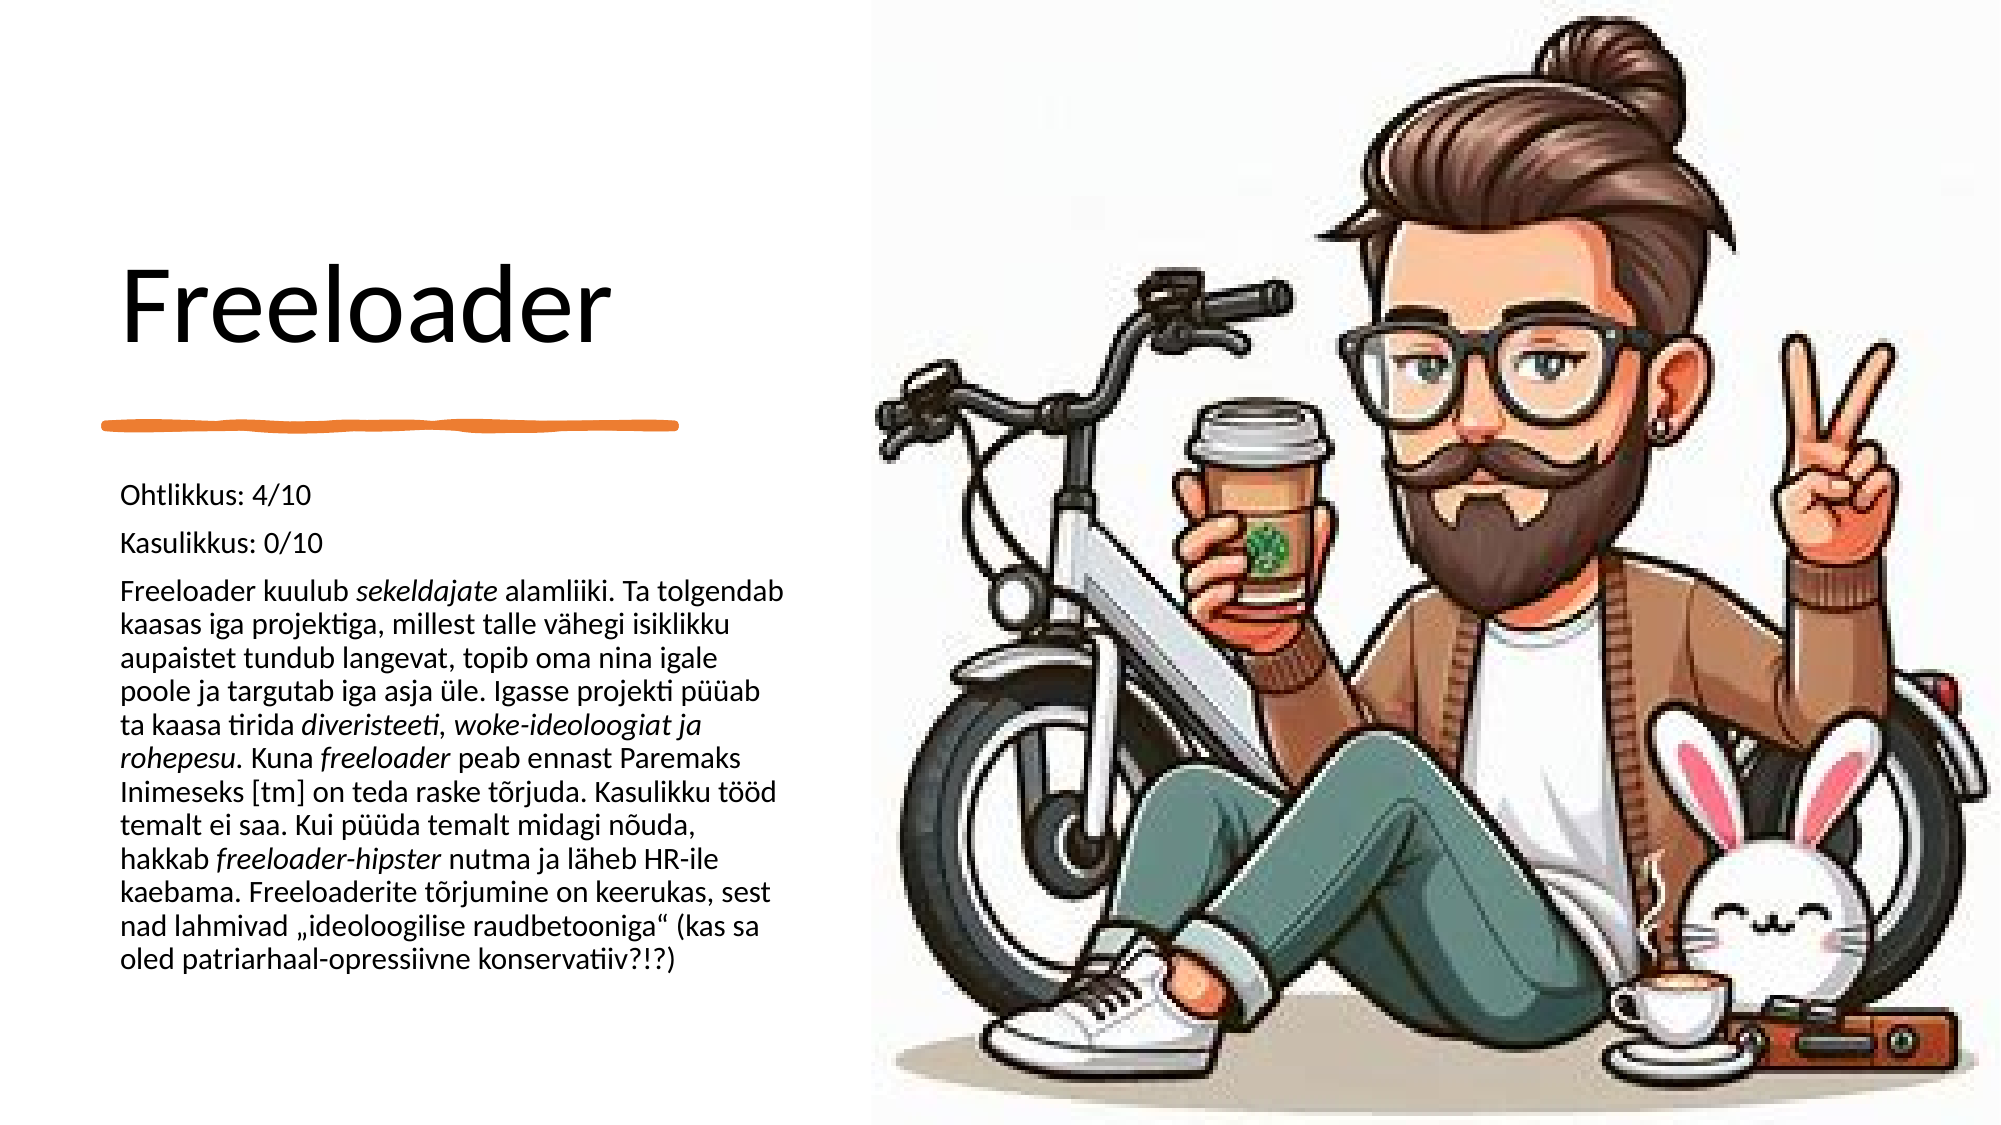

# Freeloader
Ohtlikkus: 4/10
Kasulikkus: 0/10
Freeloader kuulub sekeldajate alamliiki. Ta tolgendab kaasas iga projektiga, millest talle vähegi isiklikku aupaistet tundub langevat, topib oma nina igale poole ja targutab iga asja üle. Igasse projekti püüab ta kaasa tirida diveristeeti, woke-ideoloogiat ja rohepesu. Kuna freeloader peab ennast Paremaks Inimeseks [tm] on teda raske tõrjuda. Kasulikku tööd temalt ei saa. Kui püüda temalt midagi nõuda, hakkab freeloader-hipster nutma ja läheb HR-ile kaebama. Freeloaderite tõrjumine on keerukas, sest nad lahmivad „ideoloogilise raudbetooniga“ (kas sa oled patriarhaal-opressiivne konservatiiv?!?)